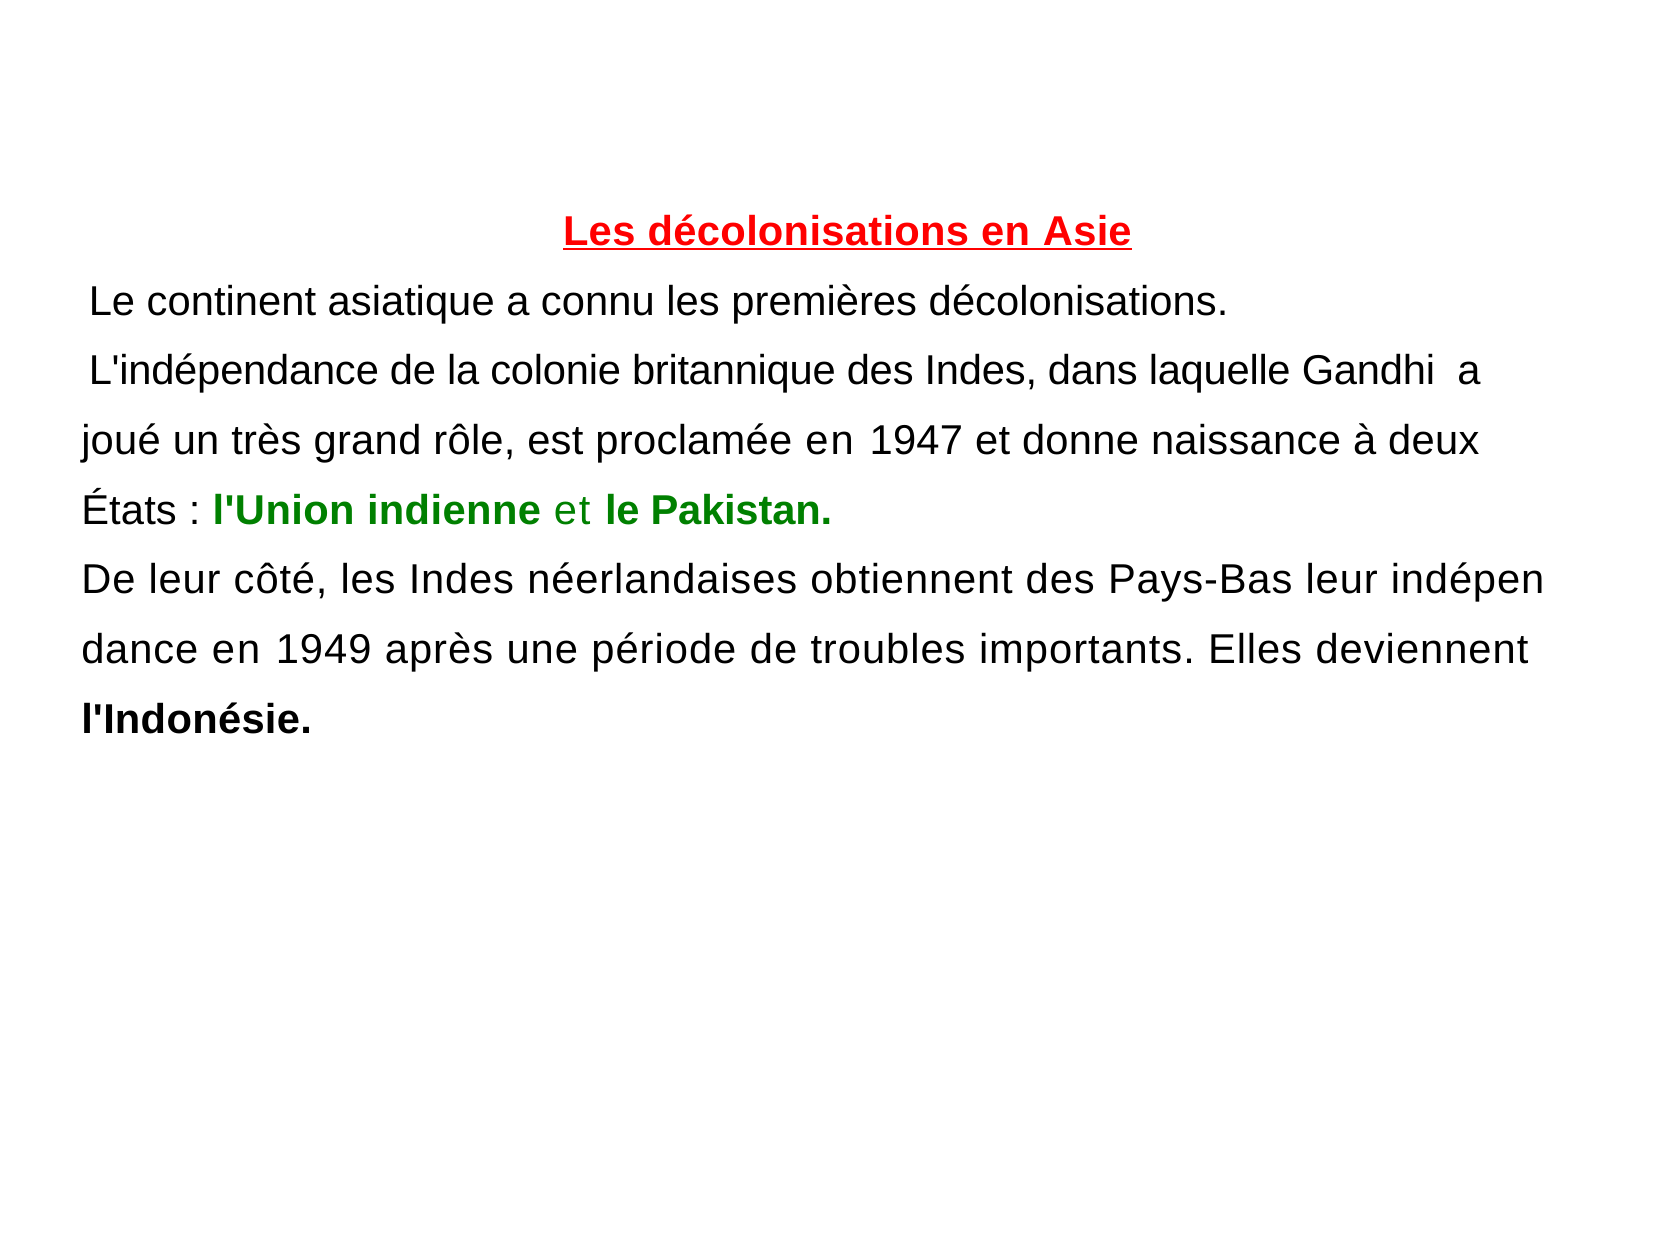

Les décolonisations en Asie
Le continent asiatique a connu les premières décolonisations.
L'indépendance de la colonie britannique des Indes, dans laquelle Gandhi a joué un très grand rôle, est proclamée en 1947 et donne naissance à deux États : l'Union indienne et le Pakistan.
De leur côté, les Indes néerlandaises obtiennent des Pays-Bas leur indépen­dance en 1949 après une période de troubles importants. Elles deviennent l'Indonésie.